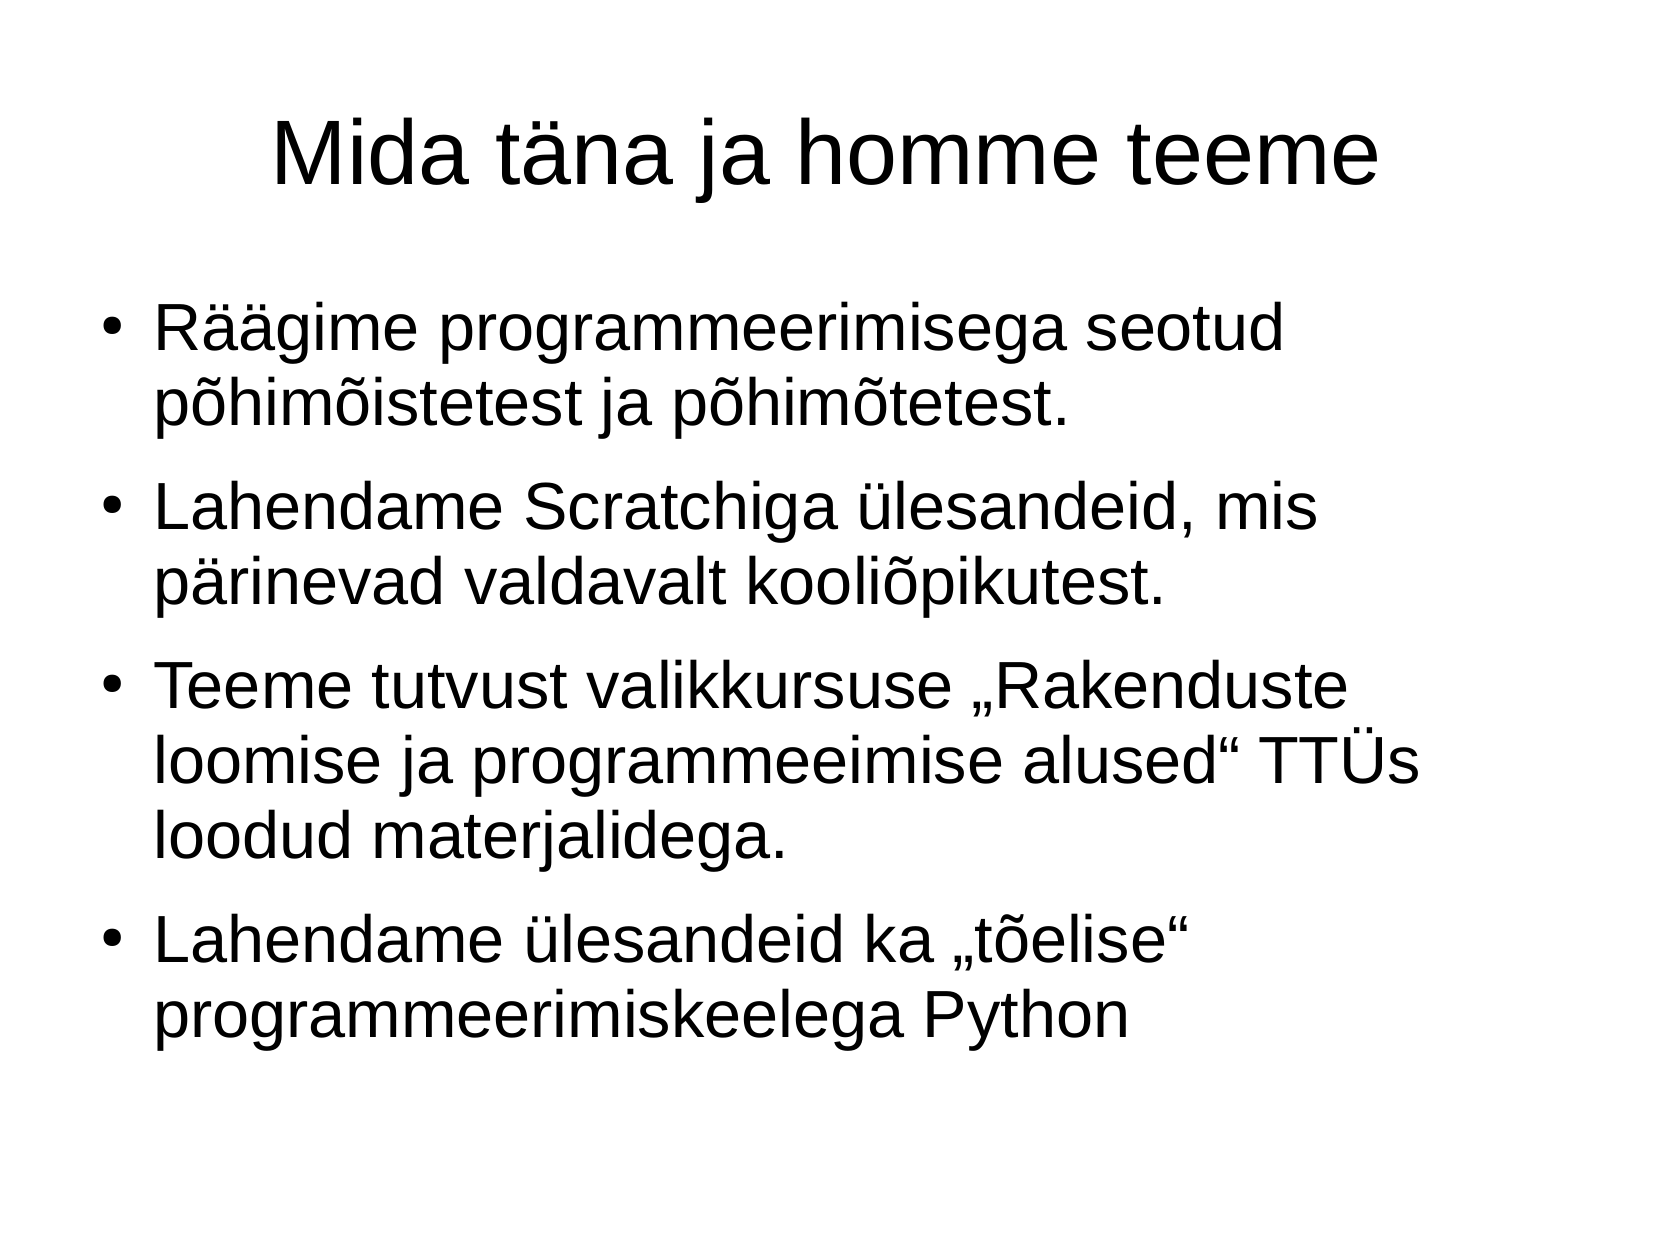

# Mida täna ja homme teeme
Räägime programmeerimisega seotud põhimõistetest ja põhimõtetest.
Lahendame Scratchiga ülesandeid, mis pärinevad valdavalt kooliõpikutest.
Teeme tutvust valikkursuse „Rakenduste loomise ja programmeeimise alused“ TTÜs loodud materjalidega.
Lahendame ülesandeid ka „tõelise“ programmeerimiskeelega Python